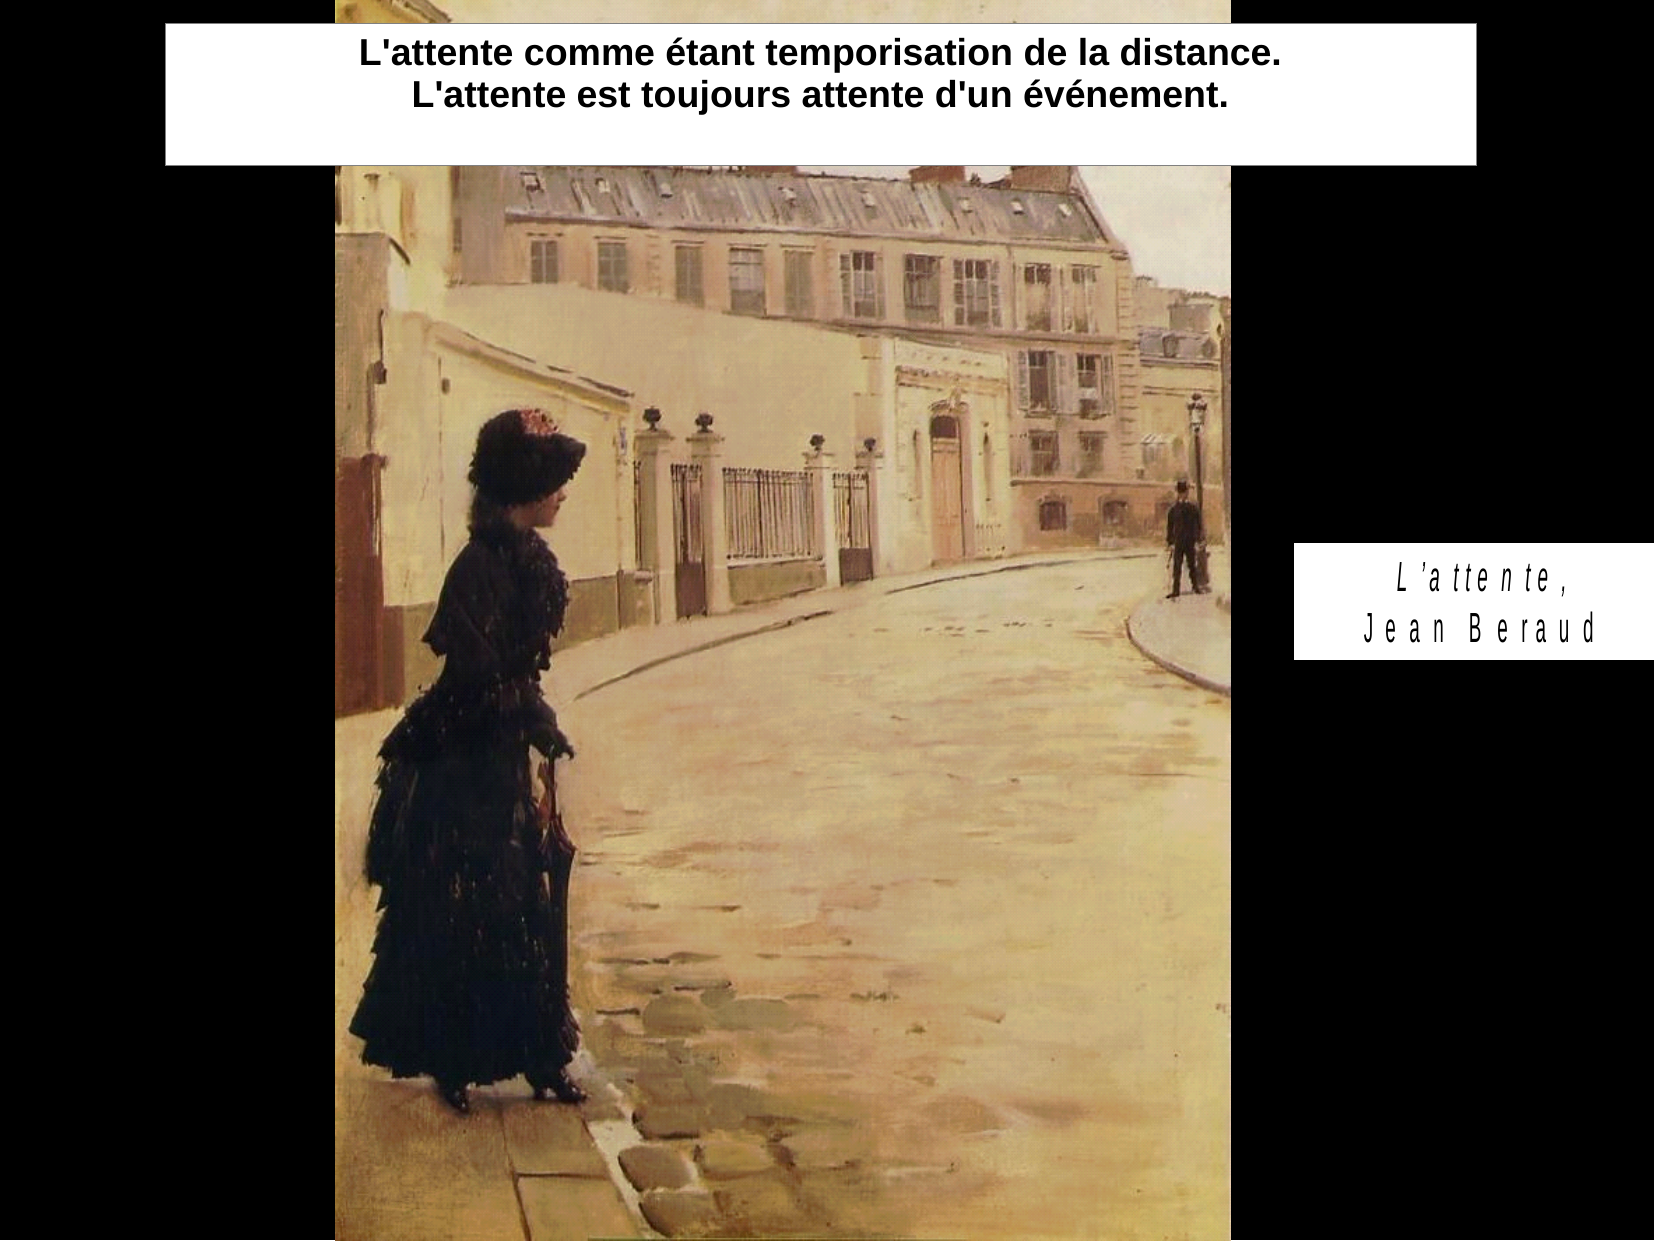

L'attente comme étant temporisation de la distance.
L'attente est toujours attente d'un événement.